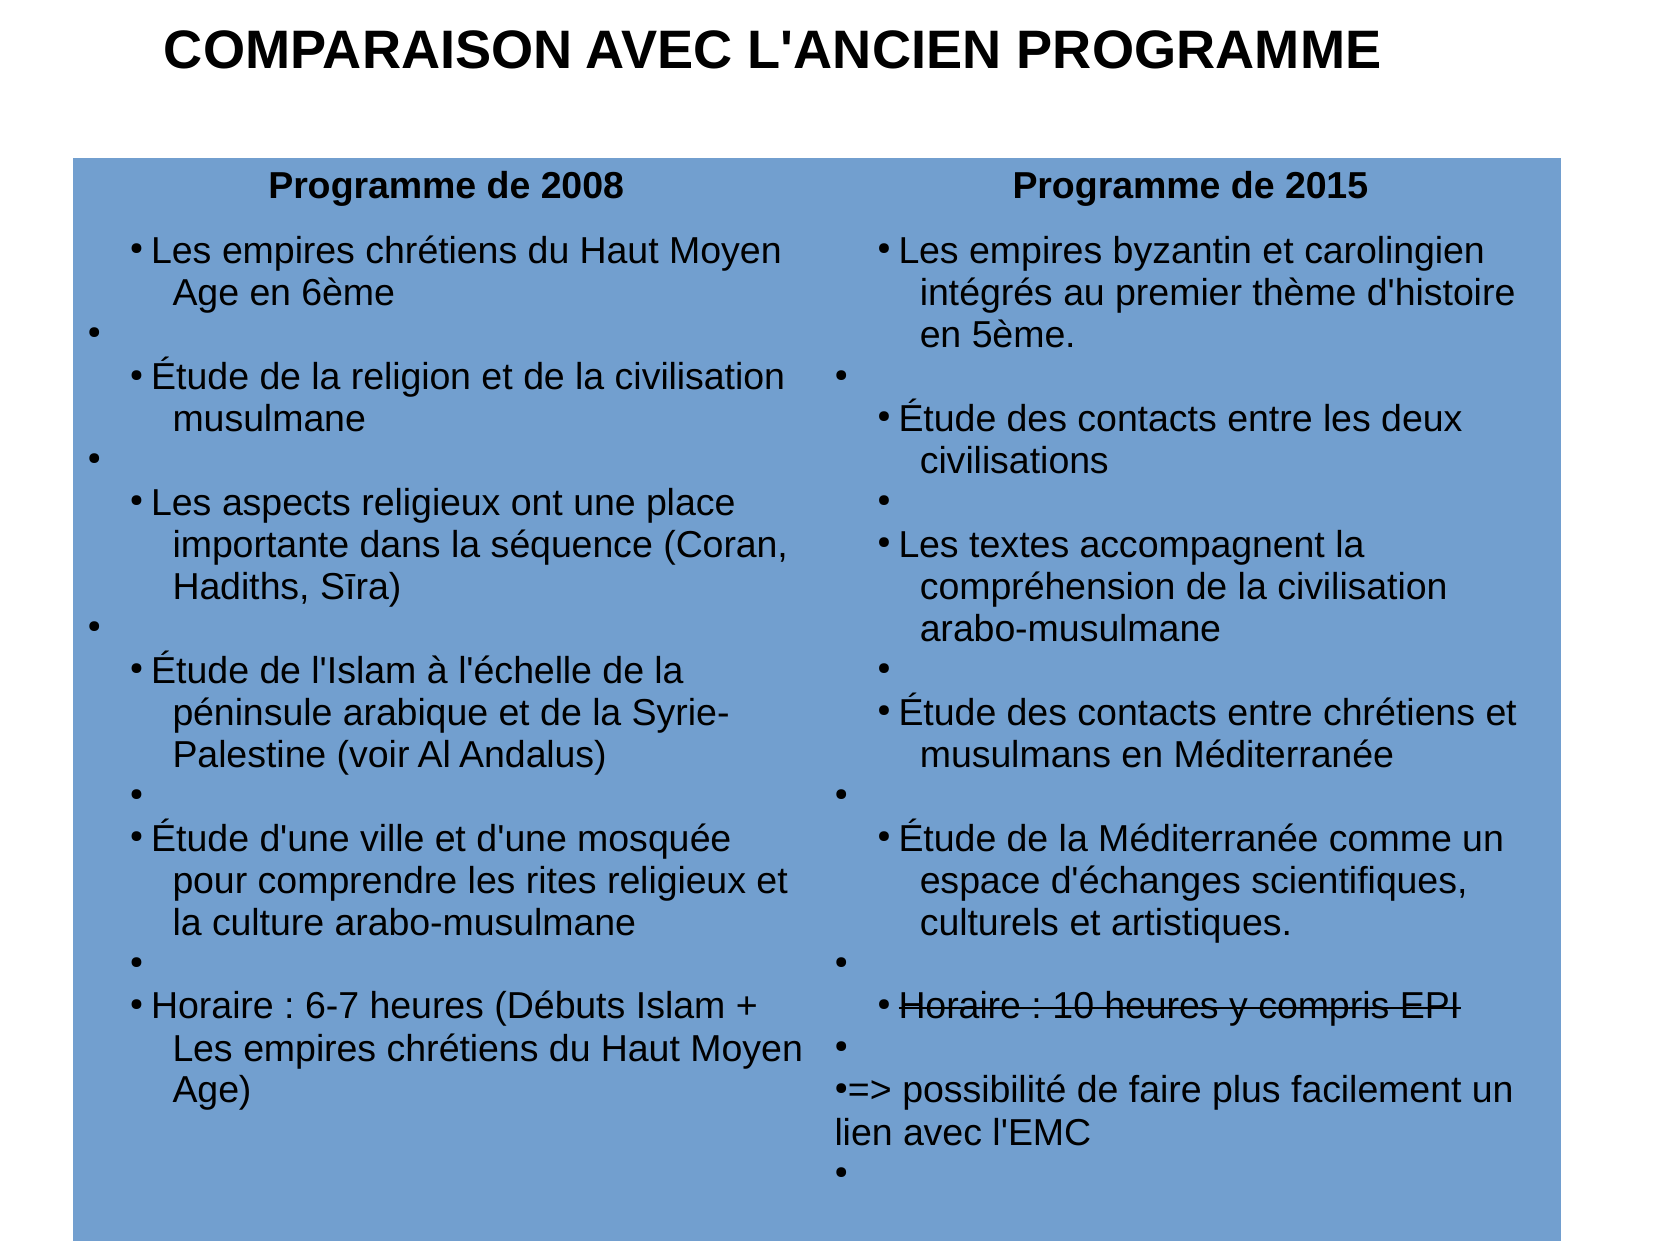

COMPARAISON AVEC L'ANCIEN PROGRAMME
| Programme de 2008 | Programme de 2015 |
| --- | --- |
| Les empires chrétiens du Haut Moyen Age en 6ème Étude de la religion et de la civilisation musulmane Les aspects religieux ont une place importante dans la séquence (Coran, Hadiths, Sīra) Étude de l'Islam à l'échelle de la péninsule arabique et de la Syrie-Palestine (voir Al Andalus) Étude d'une ville et d'une mosquée pour comprendre les rites religieux et la culture arabo-musulmane Horaire : 6-7 heures (Débuts Islam + Les empires chrétiens du Haut Moyen Age) | Les empires byzantin et carolingien intégrés au premier thème d'histoire en 5ème. Étude des contacts entre les deux civilisations Les textes accompagnent la compréhension de la civilisation arabo-musulmane Étude des contacts entre chrétiens et musulmans en Méditerranée Étude de la Méditerranée comme un espace d'échanges scientifiques, culturels et artistiques. Horaire : 10 heures y compris EPI => possibilité de faire plus facilement un lien avec l'EMC |